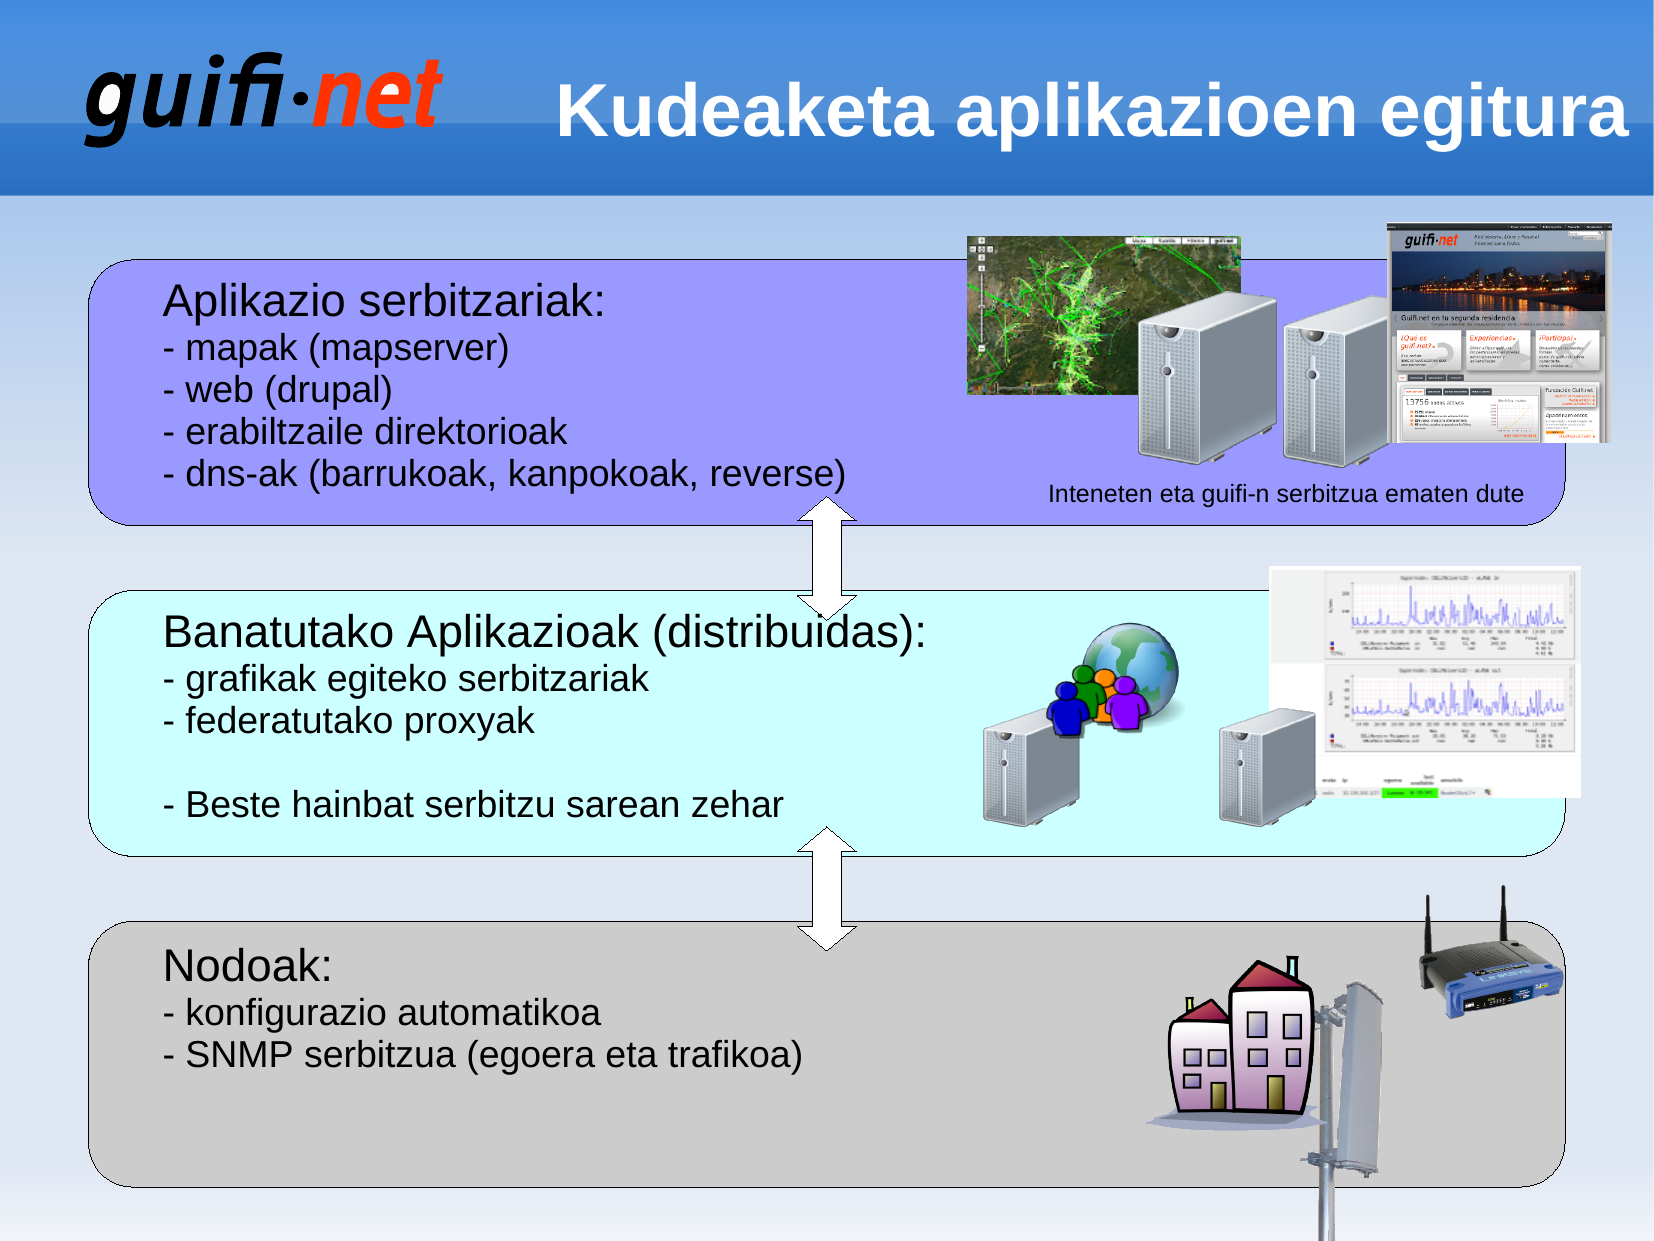

# Kudeaketa aplikazioen egitura
Aplikazio serbitzariak:
- mapak (mapserver)
- web (drupal)
- erabiltzaile direktorioak
- dns-ak (barrukoak, kanpokoak, reverse)
Inteneten eta guifi-n serbitzua ematen dute
Banatutako Aplikazioak (distribuidas):
- grafikak egiteko serbitzariak
- federatutako proxyak
- Beste hainbat serbitzu sarean zehar
Nodoak:
- konfigurazio automatikoa
- SNMP serbitzua (egoera eta trafikoa)